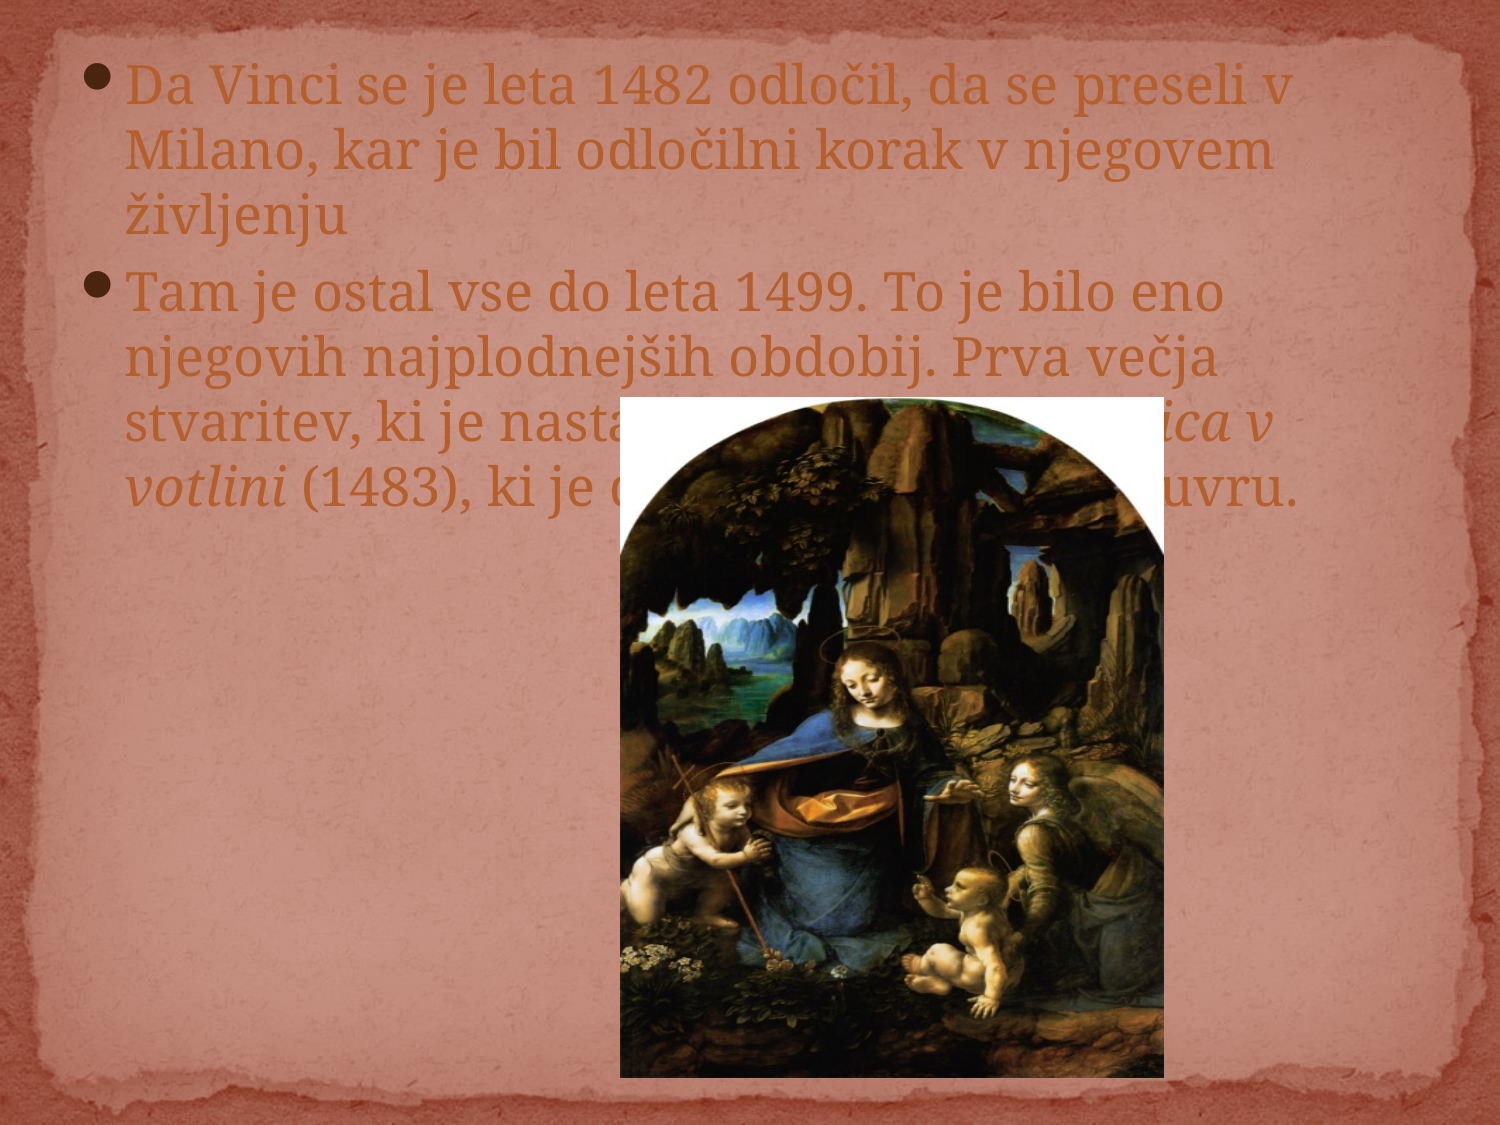

# Da Vinci se je leta 1482 odločil, da se preseli v Milano, kar je bil odločilni korak v njegovem življenju
Tam je ostal vse do leta 1499. To je bilo eno njegovih najplodnejših obdobij. Prva večja stvaritev, ki je nastala v tem času, je Devica v votlini (1483), ki je danes shranjena v Louvru.